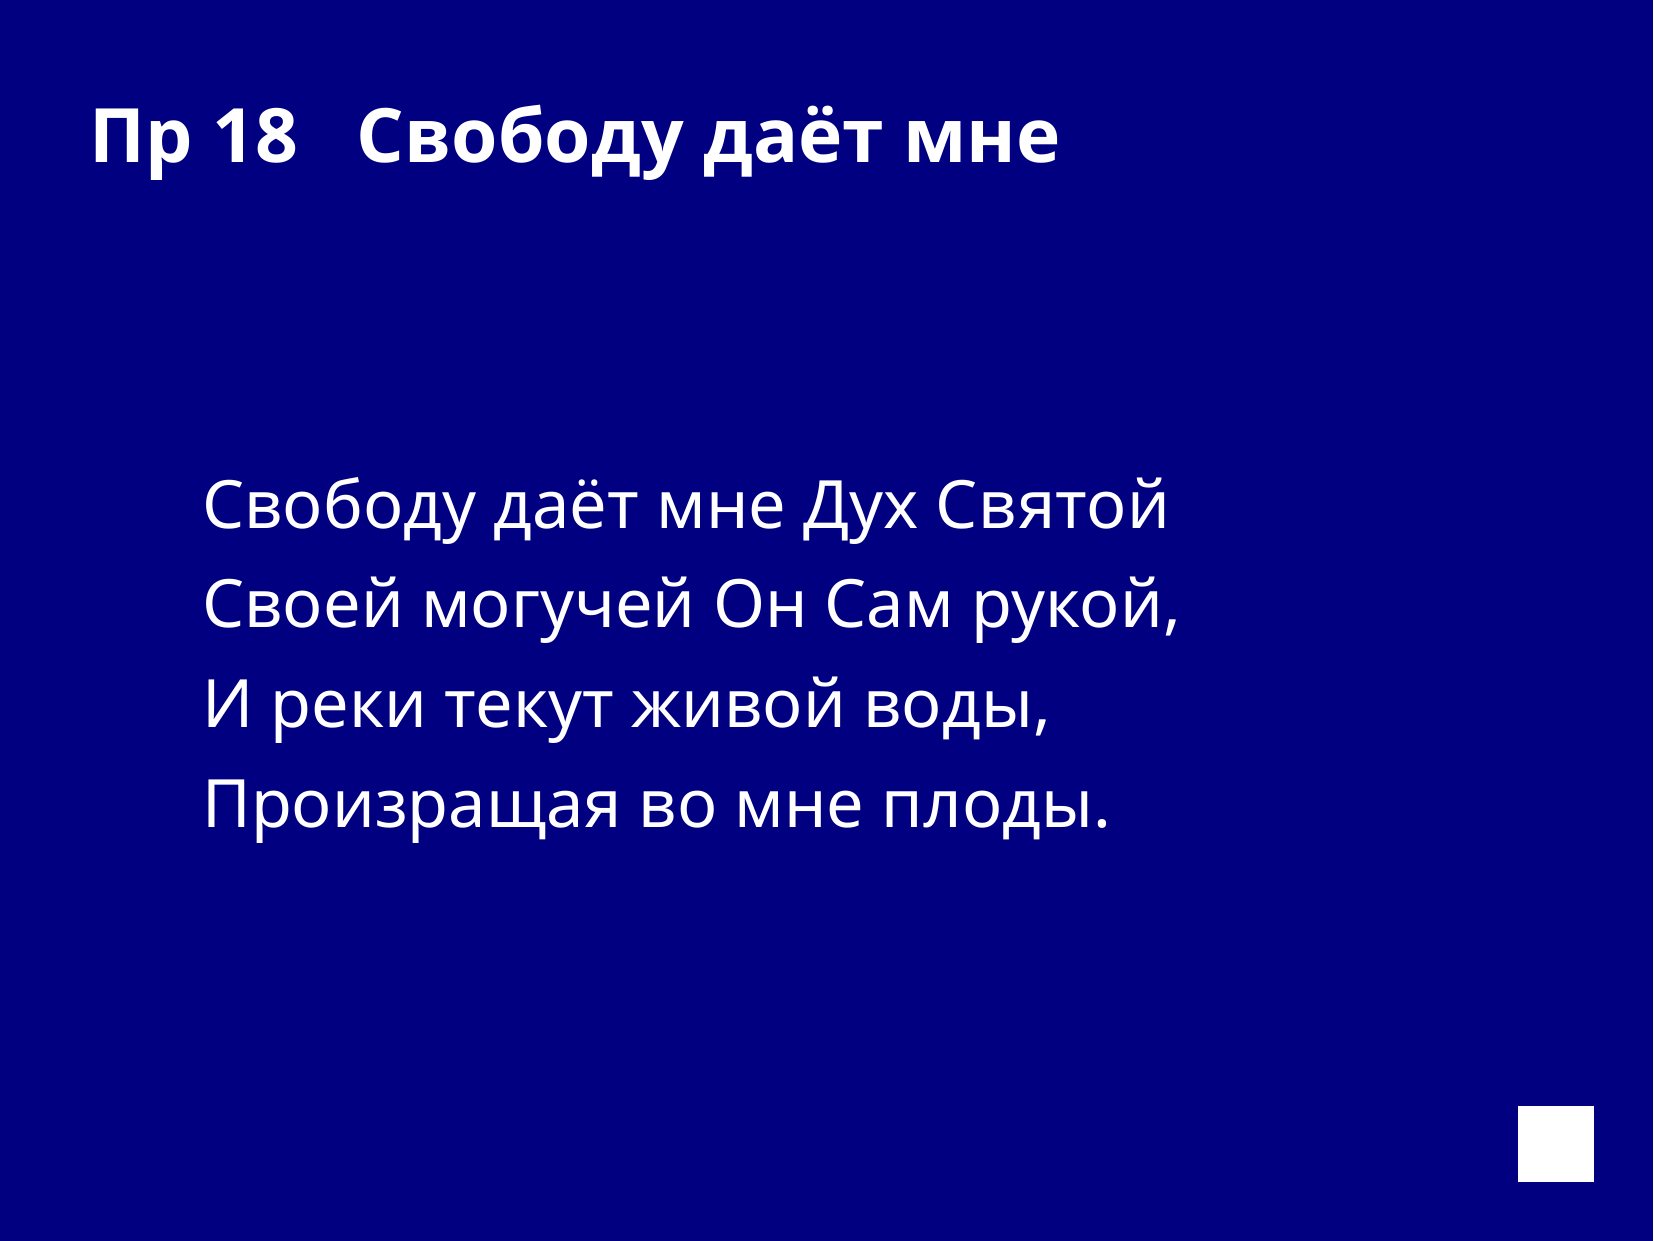

Пр 18 Свободу даёт мне
	Свободу даёт мне Дух Святой
	Своей могучей Он Сам рукой,
	И реки текут живой воды,
	Произращая во мне плоды.